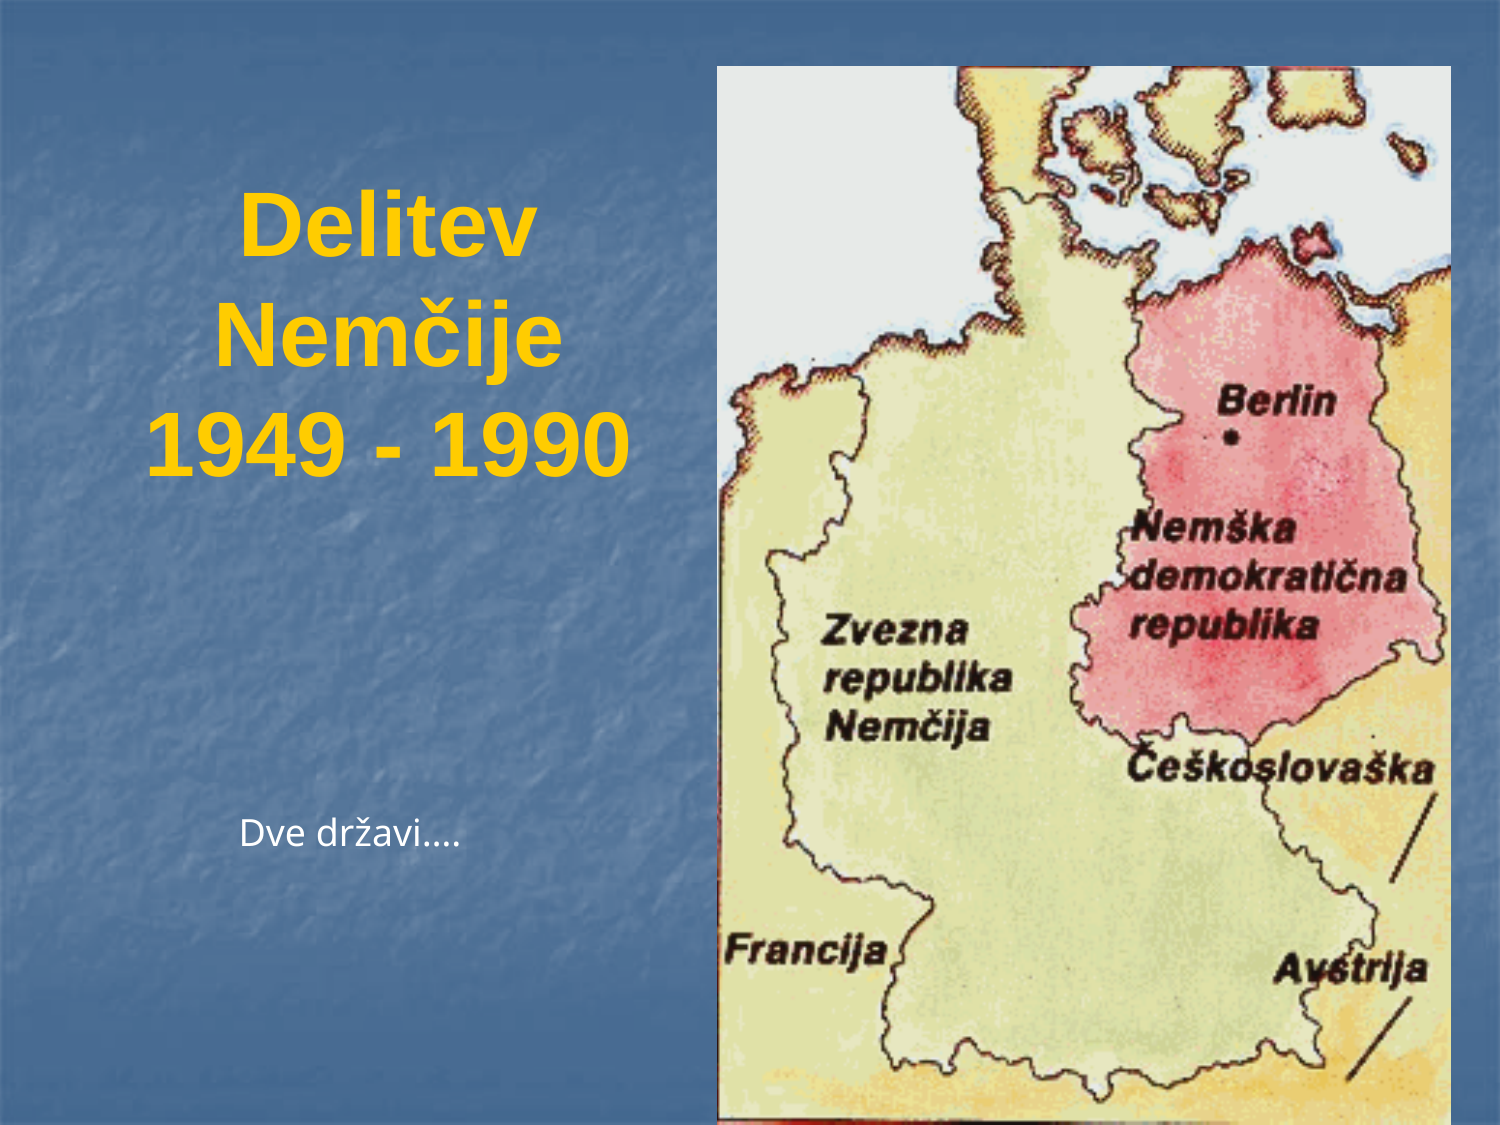

# Delitev Nemčije 1949 - 1990
Dve državi….